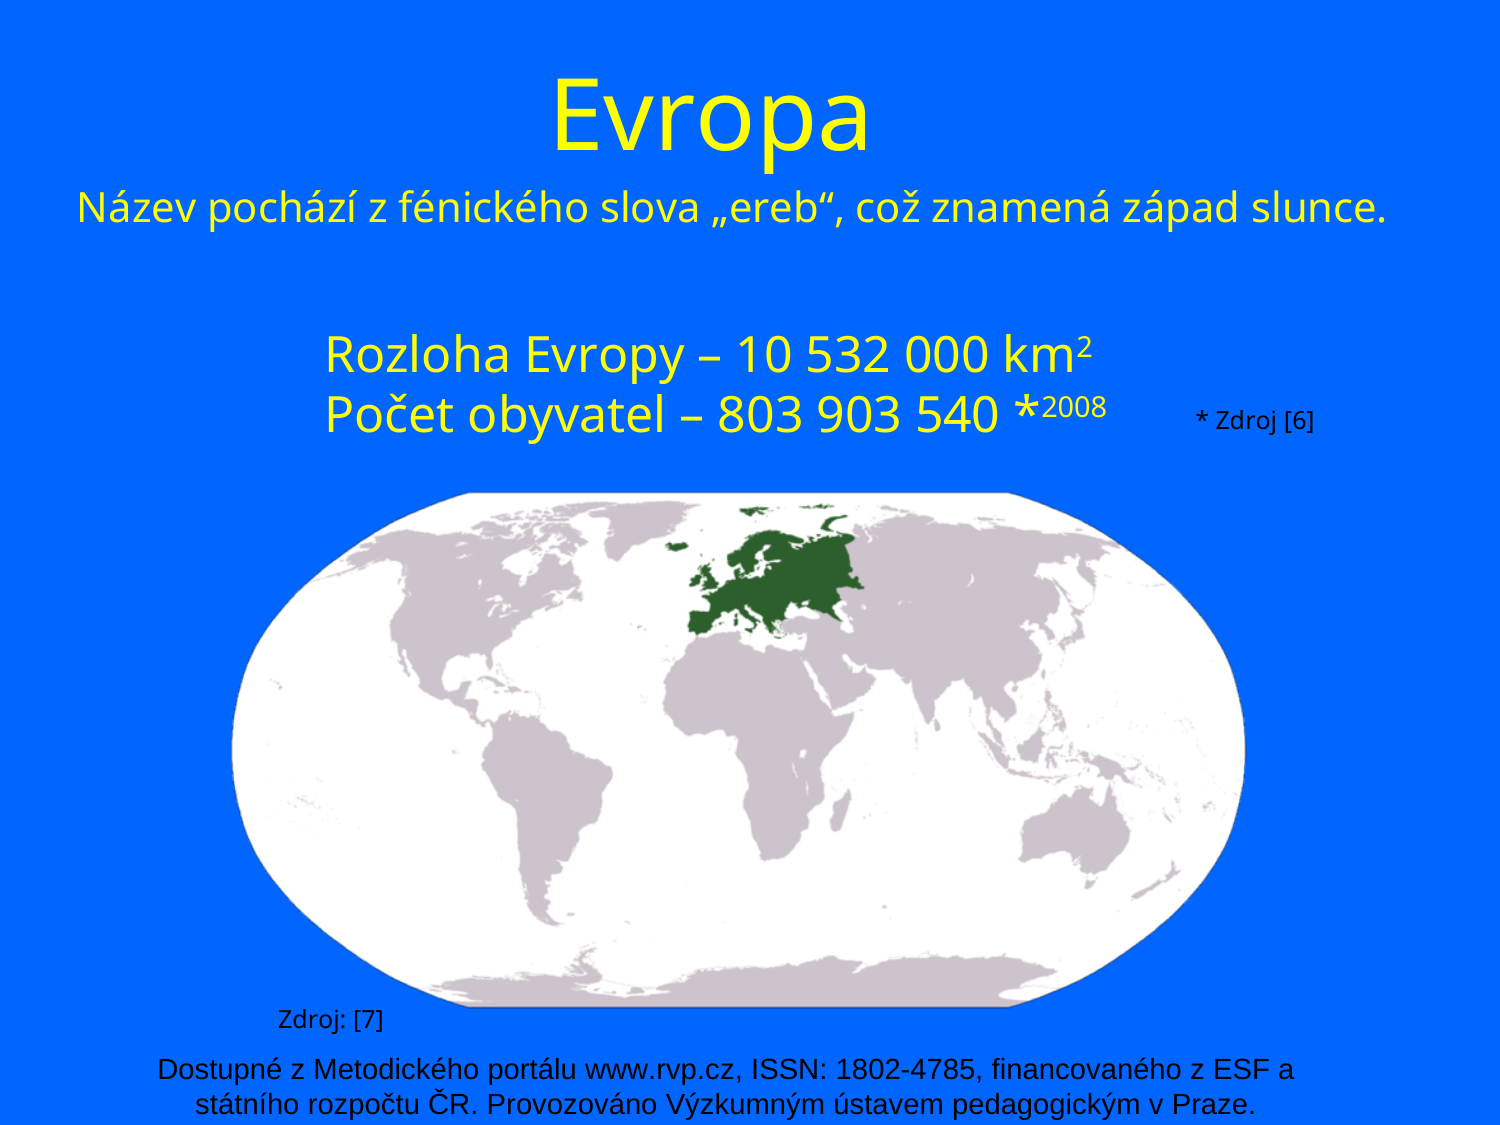

Evropa
Název pochází z fénického slova „ereb“, což znamená západ slunce.
Rozloha Evropy – 10 532 000 km2
Počet obyvatel – 803 903 540 *2008
* Zdroj [6]
Zdroj: [7]
Dostupné z Metodického portálu www.rvp.cz, ISSN: 1802-4785, financovaného z ESF a státního rozpočtu ČR. Provozováno Výzkumným ústavem pedagogickým v Praze.